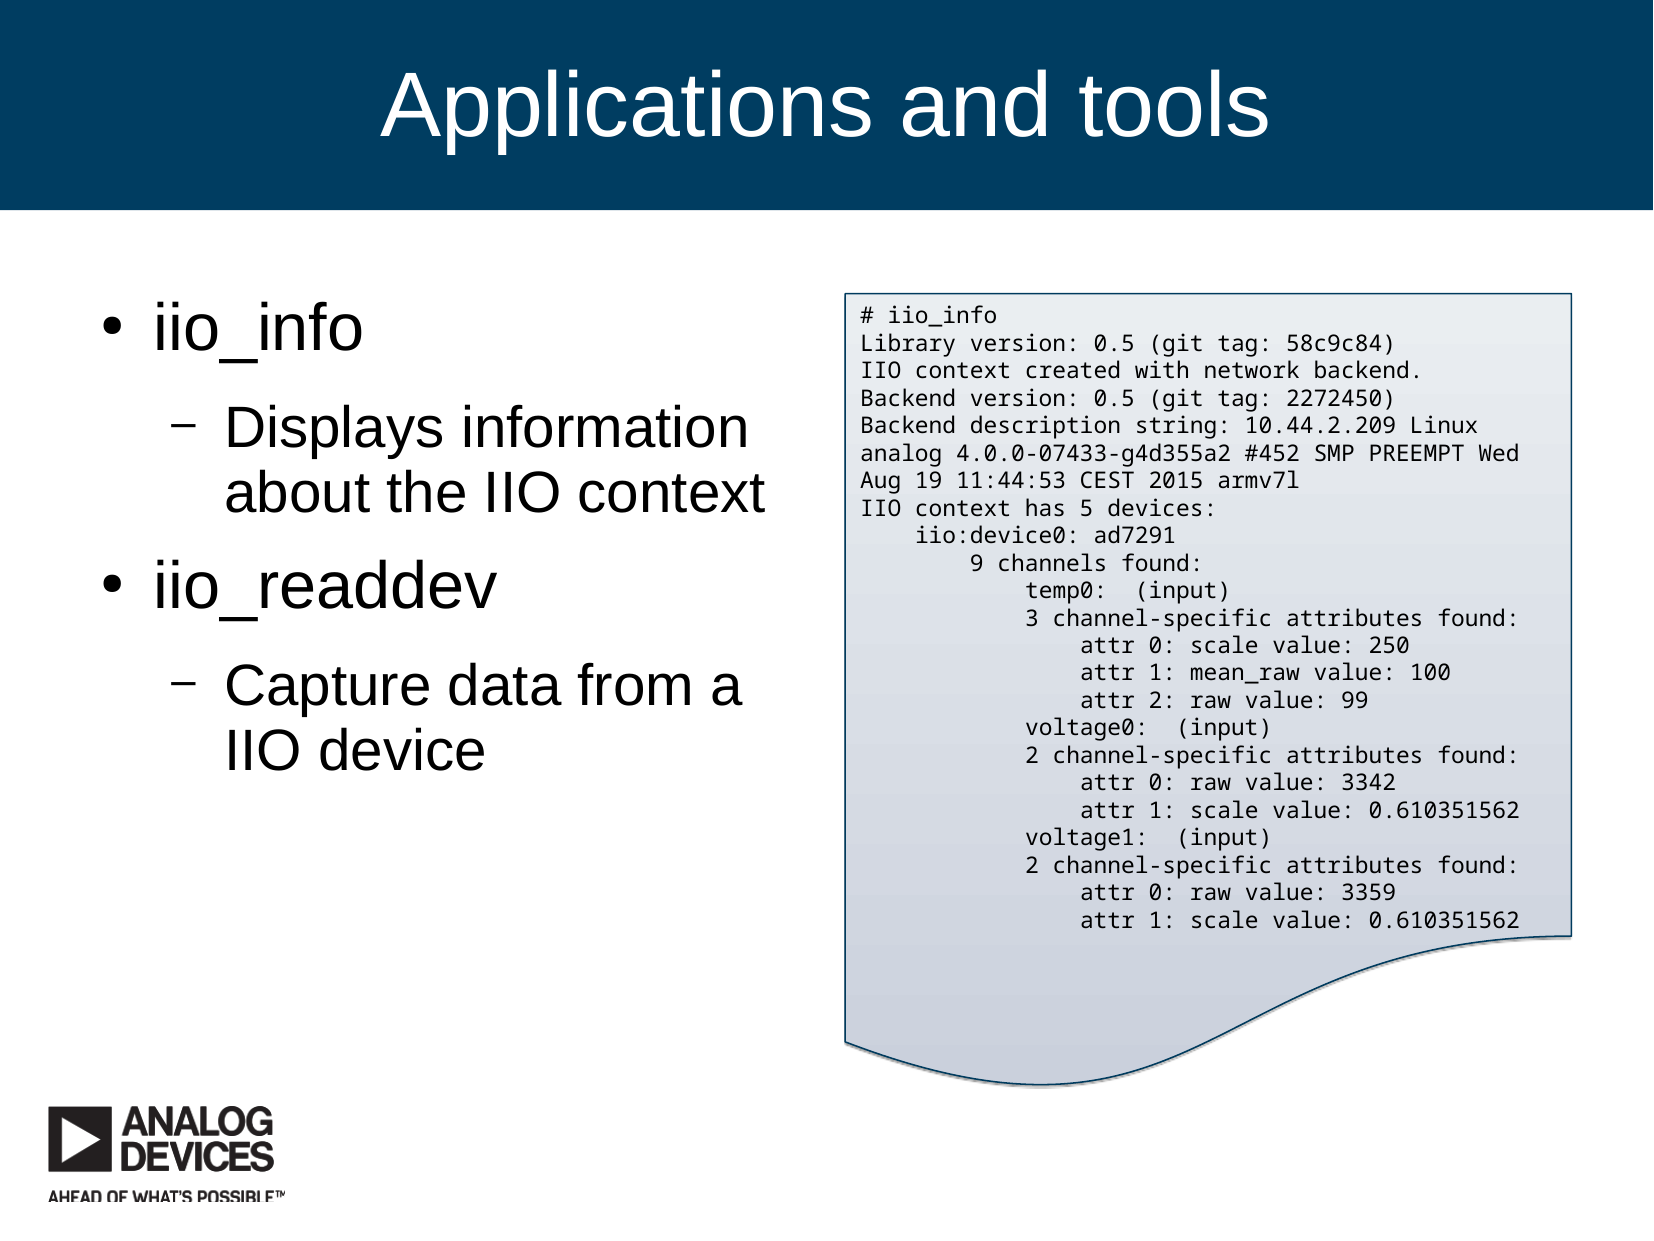

# Applications and tools
iio_info
Displays information about the IIO context
iio_readdev
Capture data from a IIO device
# iio_info
Library version: 0.5 (git tag: 58c9c84)
IIO context created with network backend.
Backend version: 0.5 (git tag: 2272450)
Backend description string: 10.44.2.209 Linux analog 4.0.0-07433-g4d355a2 #452 SMP PREEMPT Wed Aug 19 11:44:53 CEST 2015 armv7l
IIO context has 5 devices:
 iio:device0: ad7291
 9 channels found:
 temp0: (input)
 3 channel-specific attributes found:
 attr 0: scale value: 250
 attr 1: mean_raw value: 100
 attr 2: raw value: 99
 voltage0: (input)
 2 channel-specific attributes found:
 attr 0: raw value: 3342
 attr 1: scale value: 0.610351562
 voltage1: (input)
 2 channel-specific attributes found:
 attr 0: raw value: 3359
 attr 1: scale value: 0.610351562